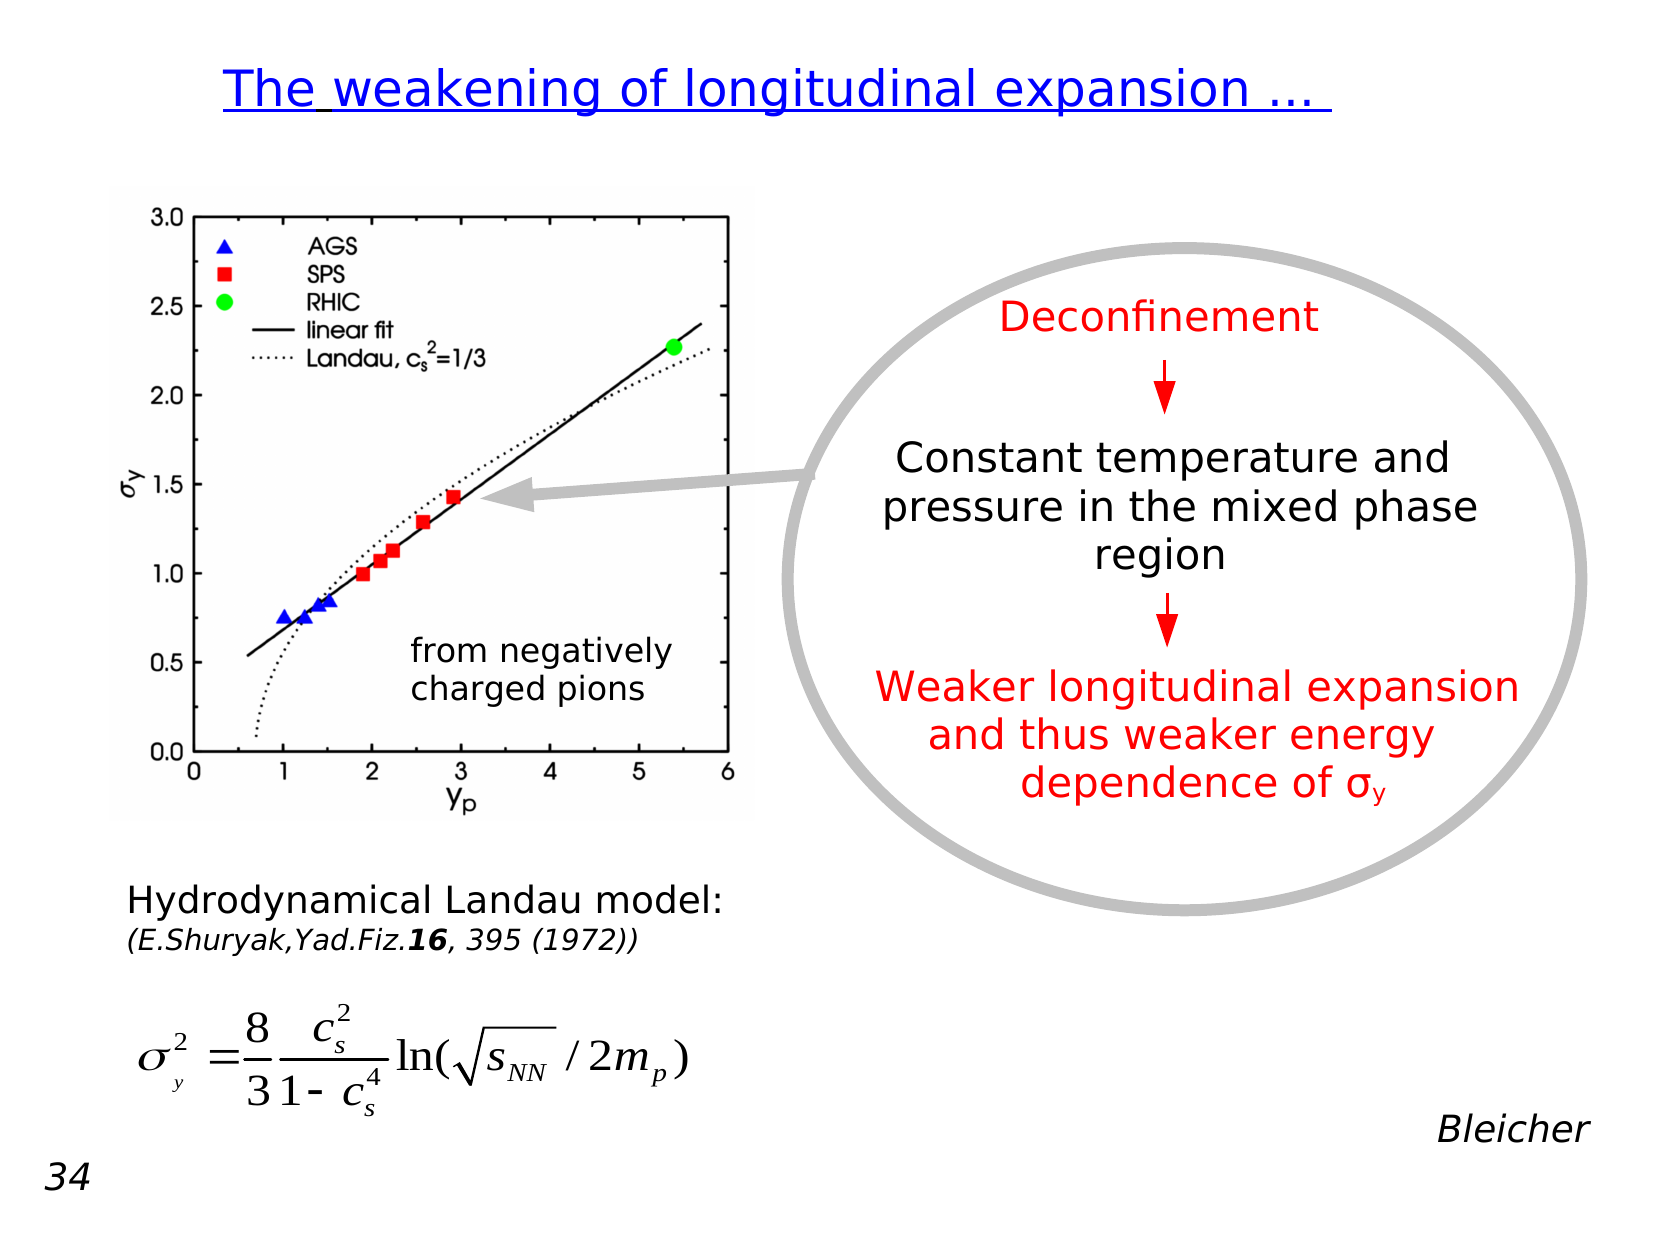

The weakening of longitudinal expansion ...
Deconfinement
 Constant temperature and
pressure in the mixed phase
 region
from negatively charged pions
Weaker longitudinal expansion
 and thus weaker energy
 dependence of σy
Hydrodynamical Landau model:
(E.Shuryak,Yad.Fiz.16, 395 (1972))
Bleicher